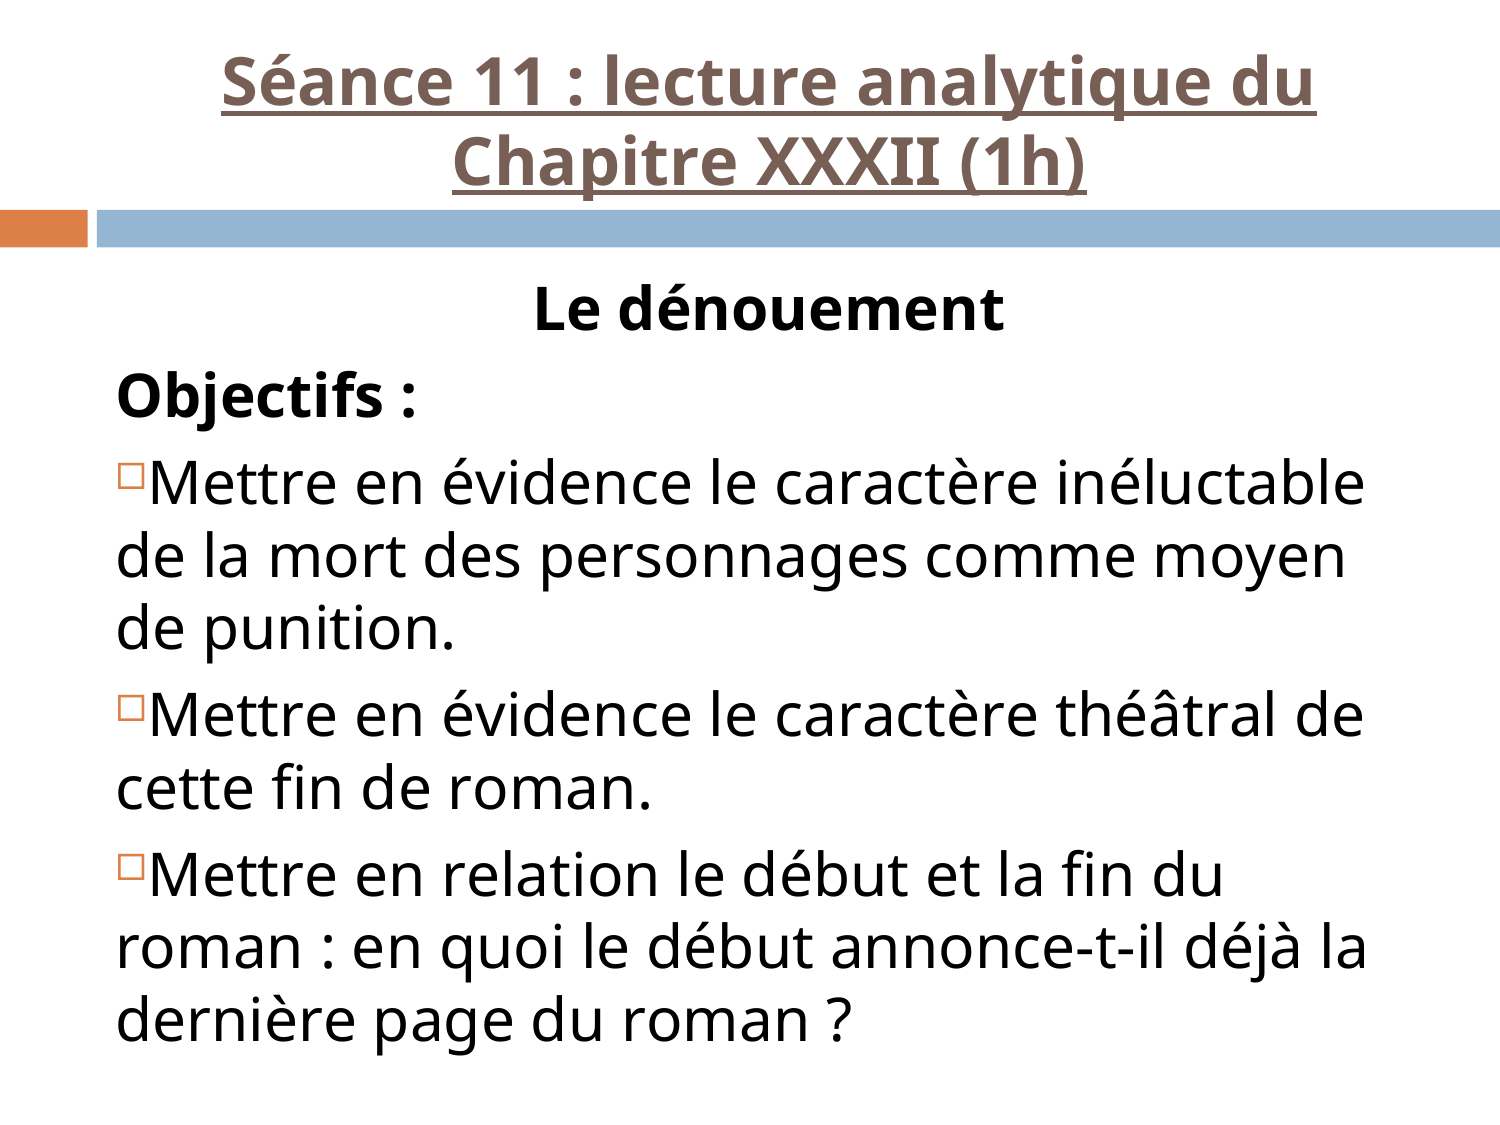

# Séance 11 : lecture analytique du Chapitre XXXII (1h)
Le dénouement
Objectifs :
Mettre en évidence le caractère inéluctable de la mort des personnages comme moyen de punition.
Mettre en évidence le caractère théâtral de cette fin de roman.
Mettre en relation le début et la fin du roman : en quoi le début annonce-t-il déjà la dernière page du roman ?